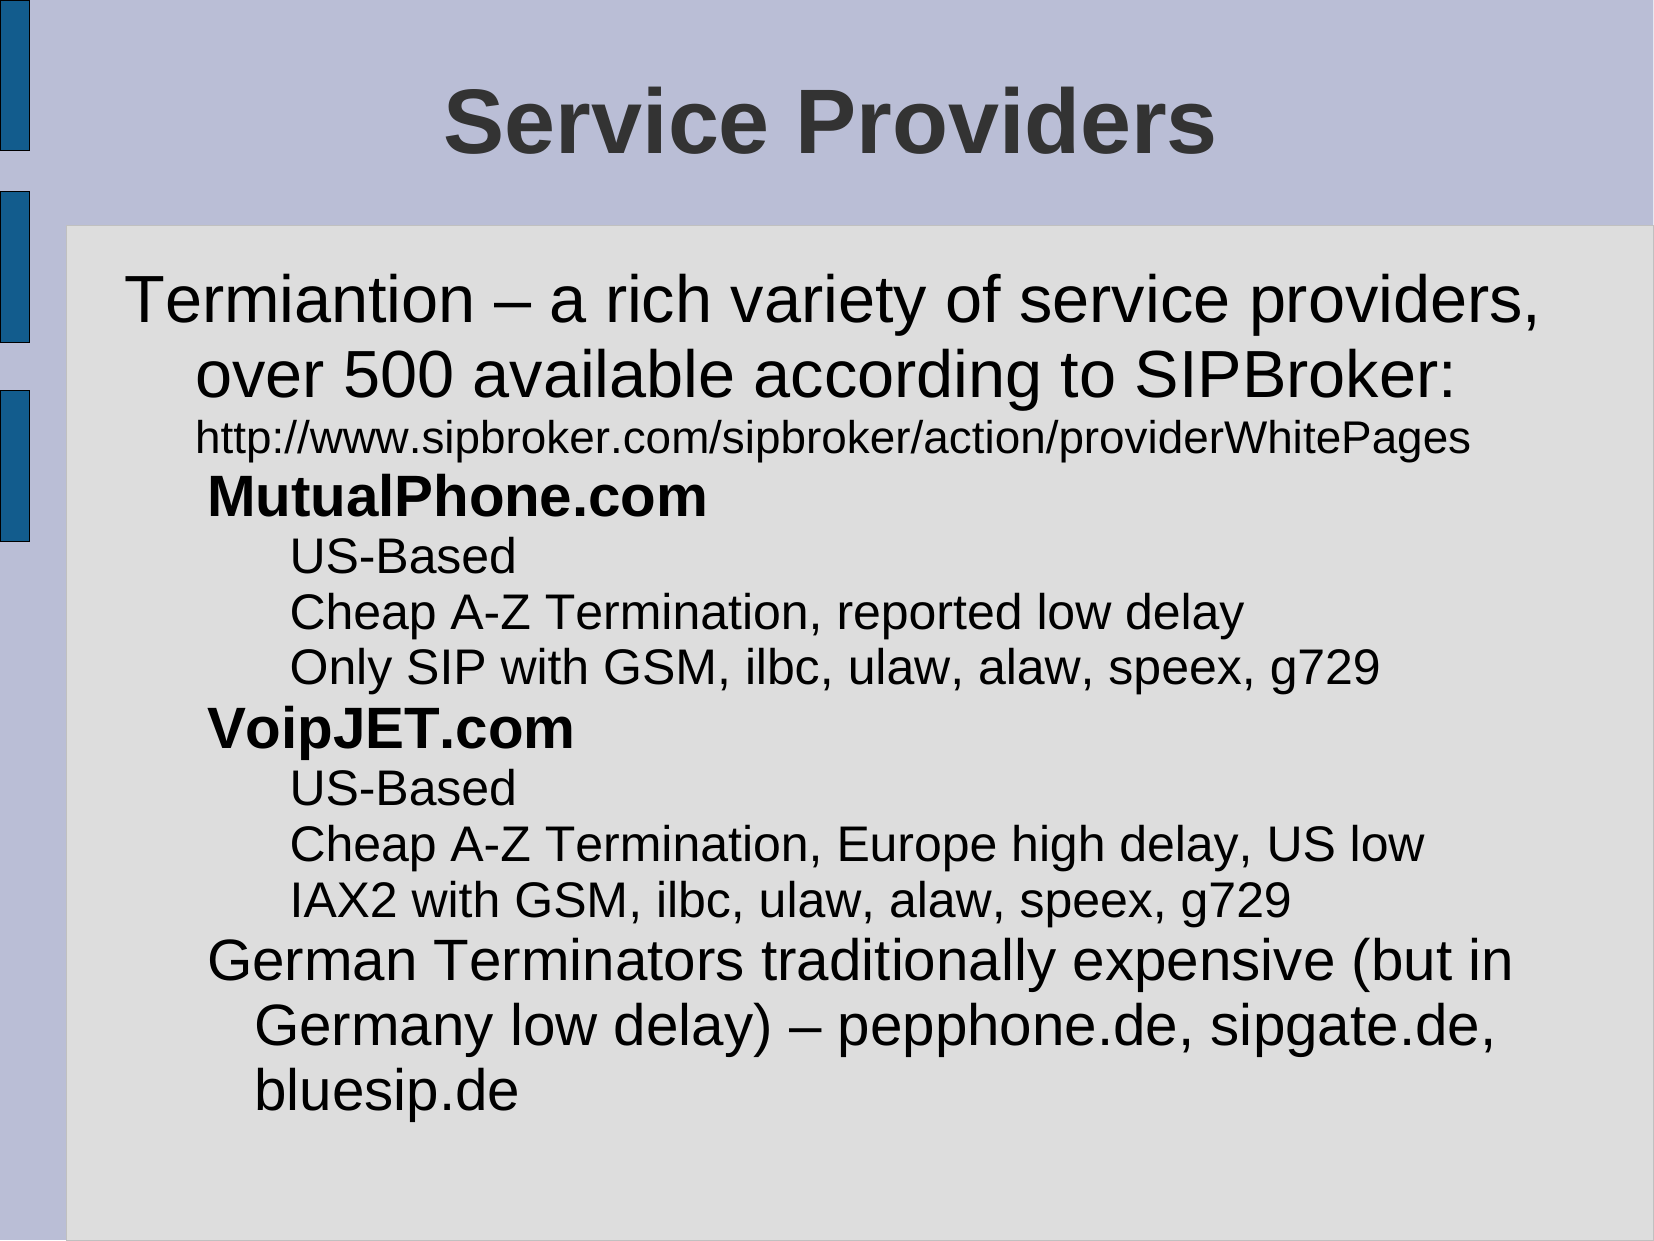

# Service Providers
Termiantion – a rich variety of service providers, over 500 available according to SIPBroker: http://www.sipbroker.com/sipbroker/action/providerWhitePages
MutualPhone.com
US-Based
Cheap A-Z Termination, reported low delay
Only SIP with GSM, ilbc, ulaw, alaw, speex, g729
VoipJET.com
US-Based
Cheap A-Z Termination, Europe high delay, US low
IAX2 with GSM, ilbc, ulaw, alaw, speex, g729
German Terminators traditionally expensive (but in Germany low delay) – pepphone.de, sipgate.de, bluesip.de